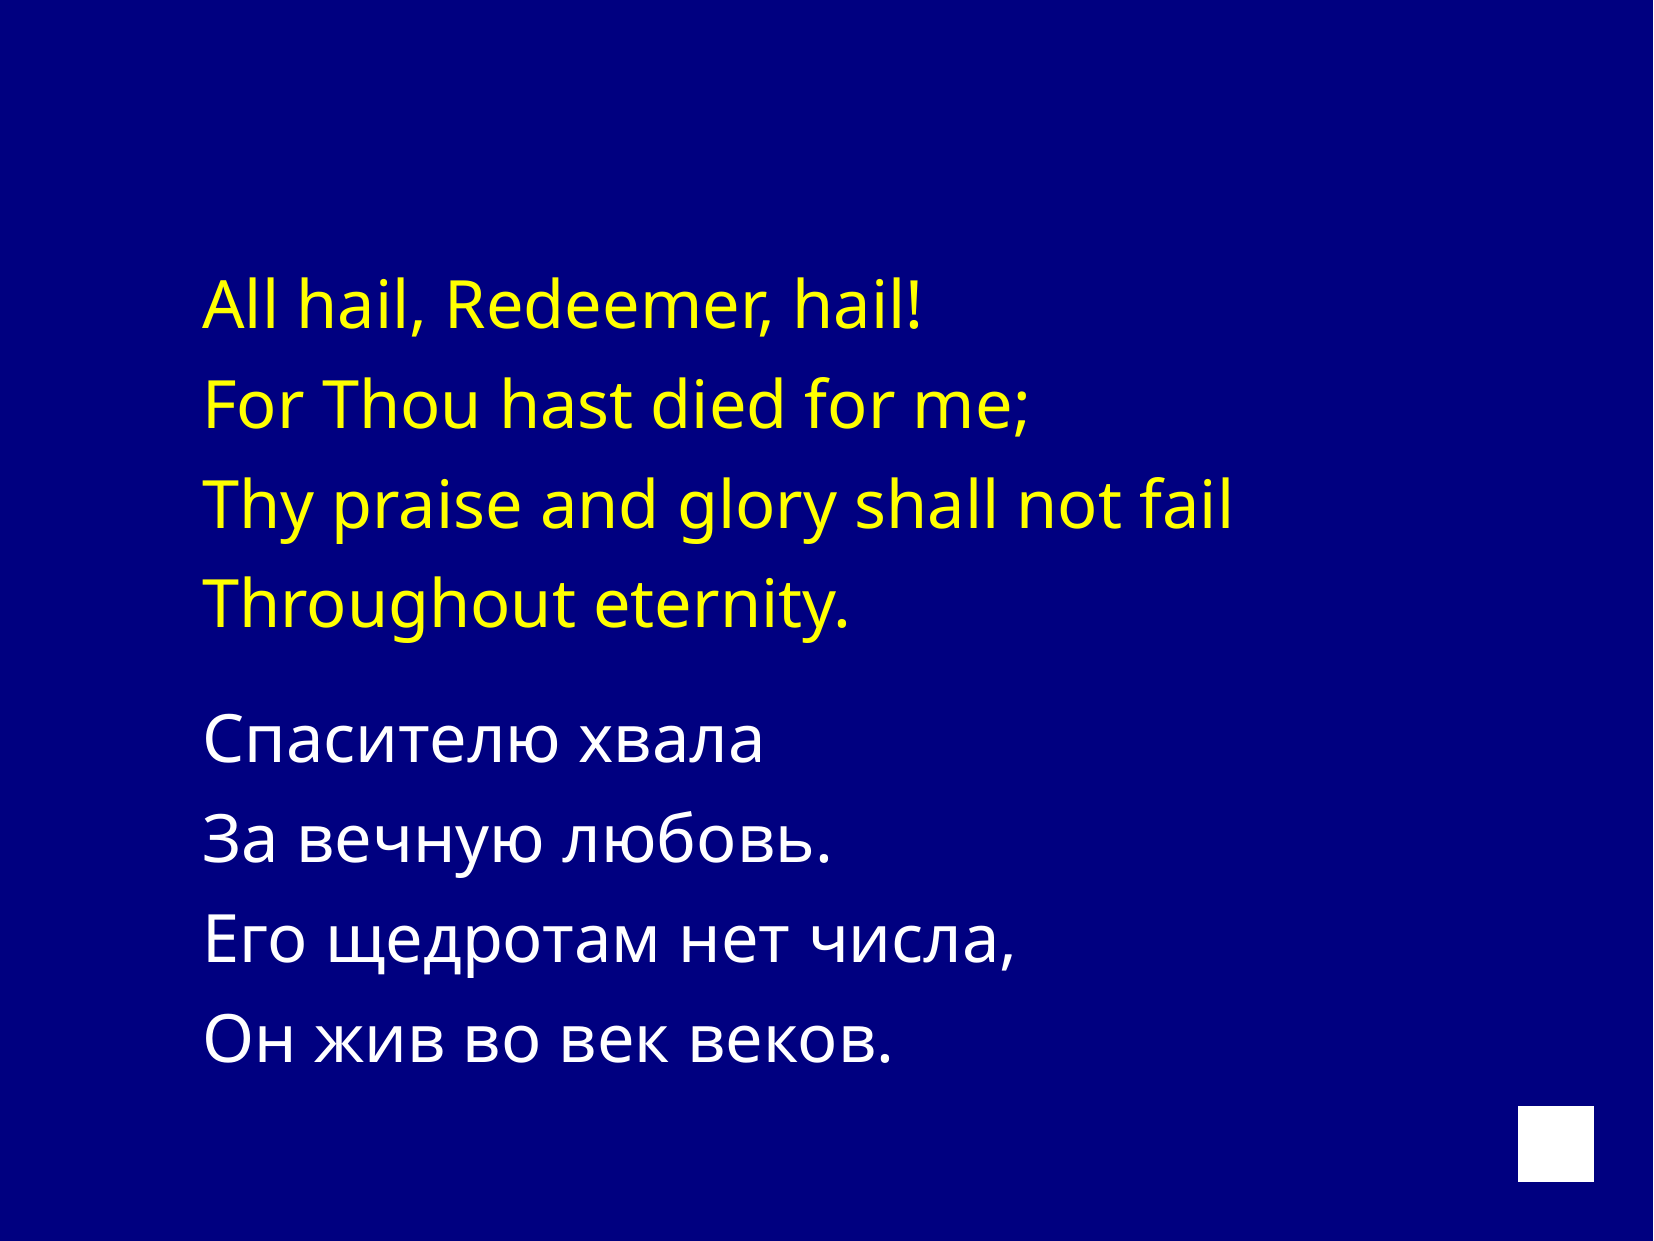

All hail, Redeemer, hail!
	For Thou hast died for me;
	Thy praise and glory shall not fail
	Throughout eternity.
	Спасителю хвала
	За вечную любовь.
	Его щедротам нет числа,
	Он жив во век веков.